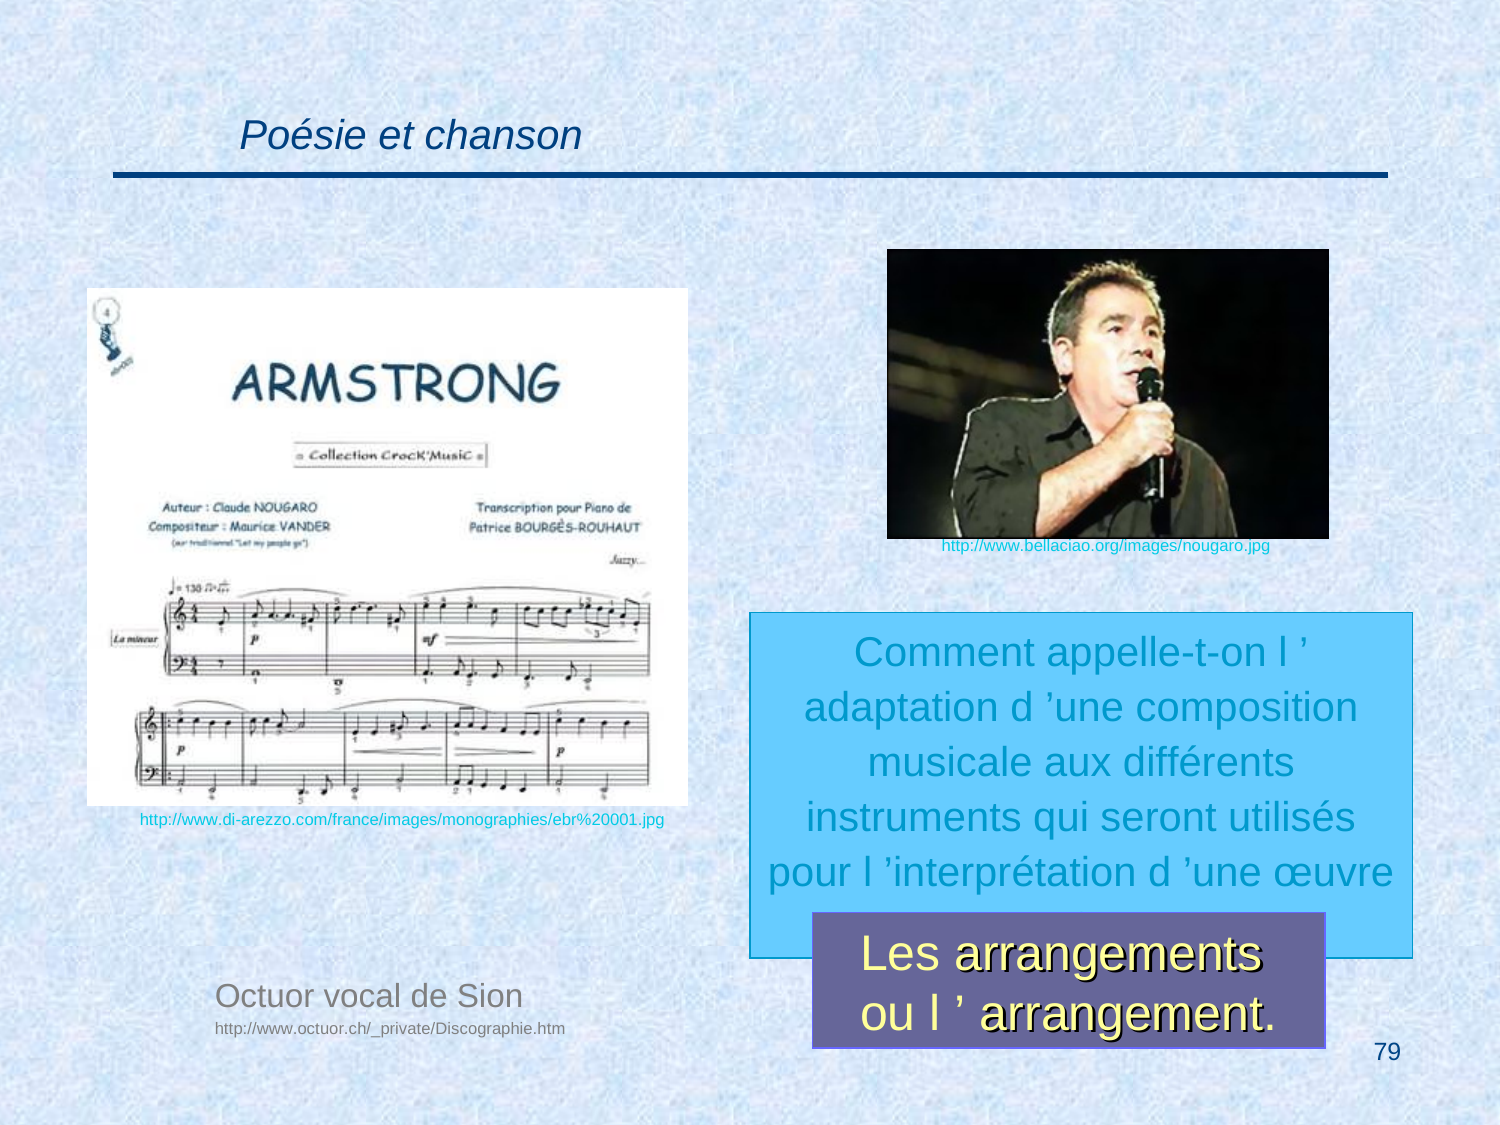

Poésie et chanson
http://www.bellaciao.org/images/nougaro.jpg
http://www.di-arezzo.com/france/images/monographies/ebr%20001.jpg
Comment appelle-t-on l ’ adaptation d ’une composition musicale aux différents instruments qui seront utilisés pour l ’interprétation d ’une œuvre ?
Les arrangements
ou l ’ arrangement.
Octuor vocal de Sion http://www.octuor.ch/_private/Discographie.htm
79